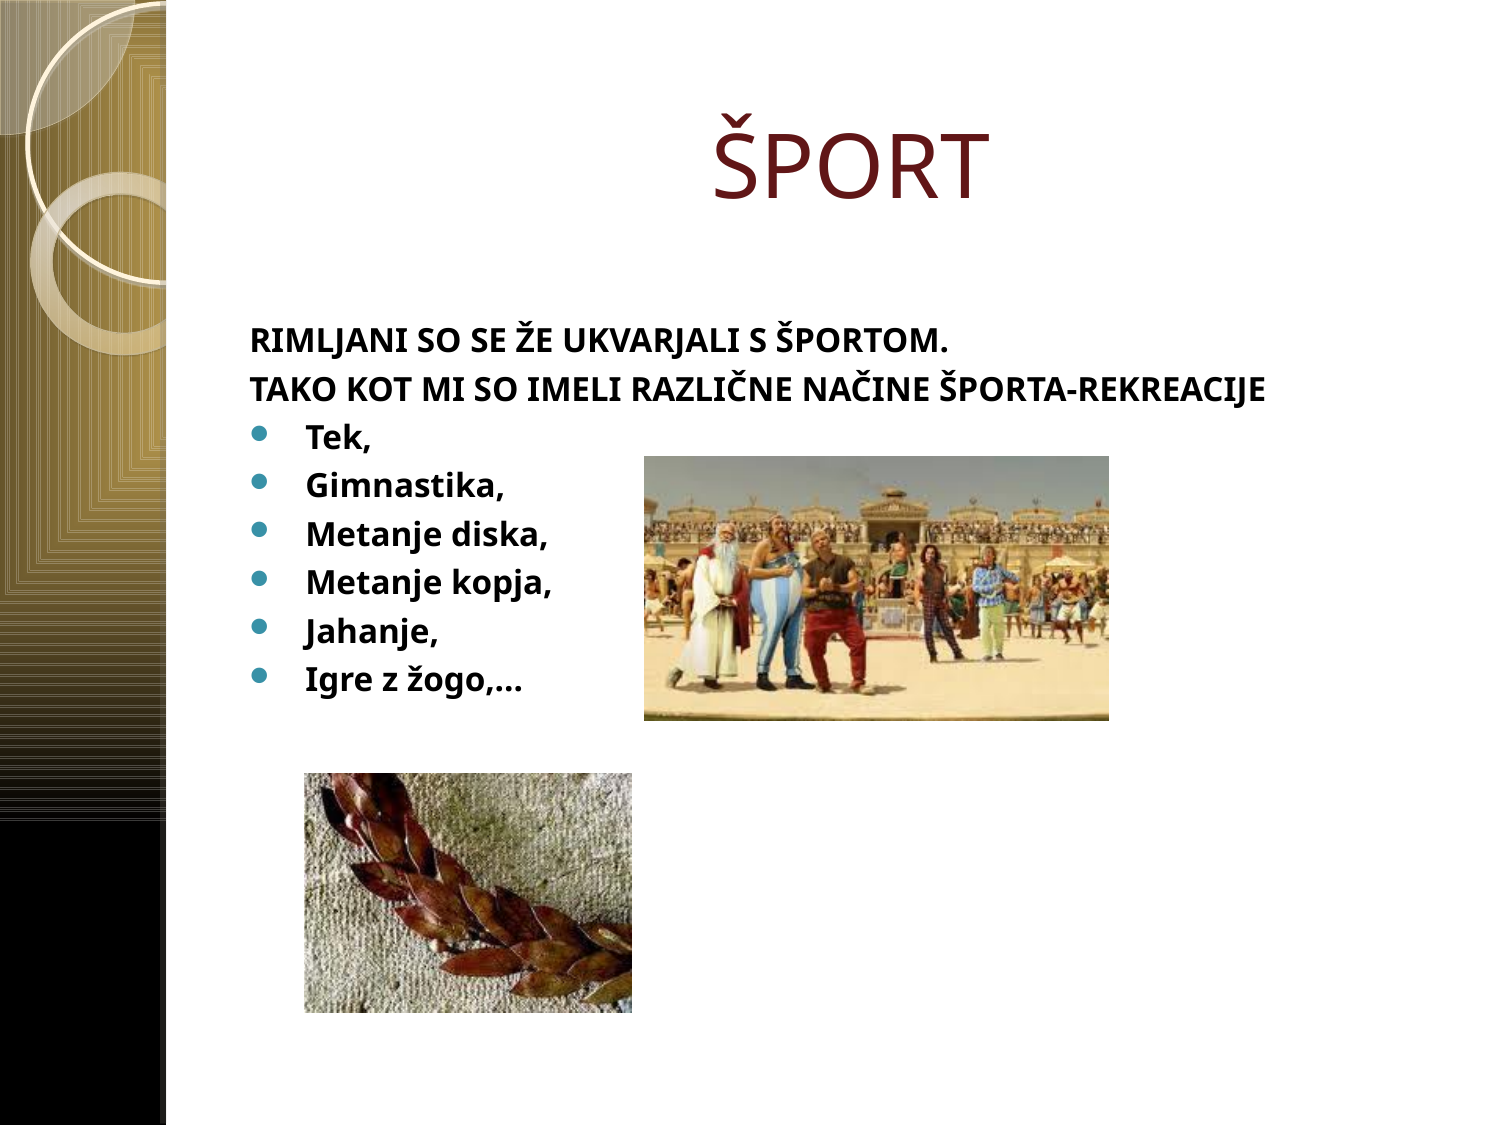

# ŠPORT
RIMLJANI SO SE ŽE UKVARJALI S ŠPORTOM.
TAKO KOT MI SO IMELI RAZLIČNE NAČINE ŠPORTA-REKREACIJE
Tek,
Gimnastika,
Metanje diska,
Metanje kopja,
Jahanje,
Igre z žogo,…